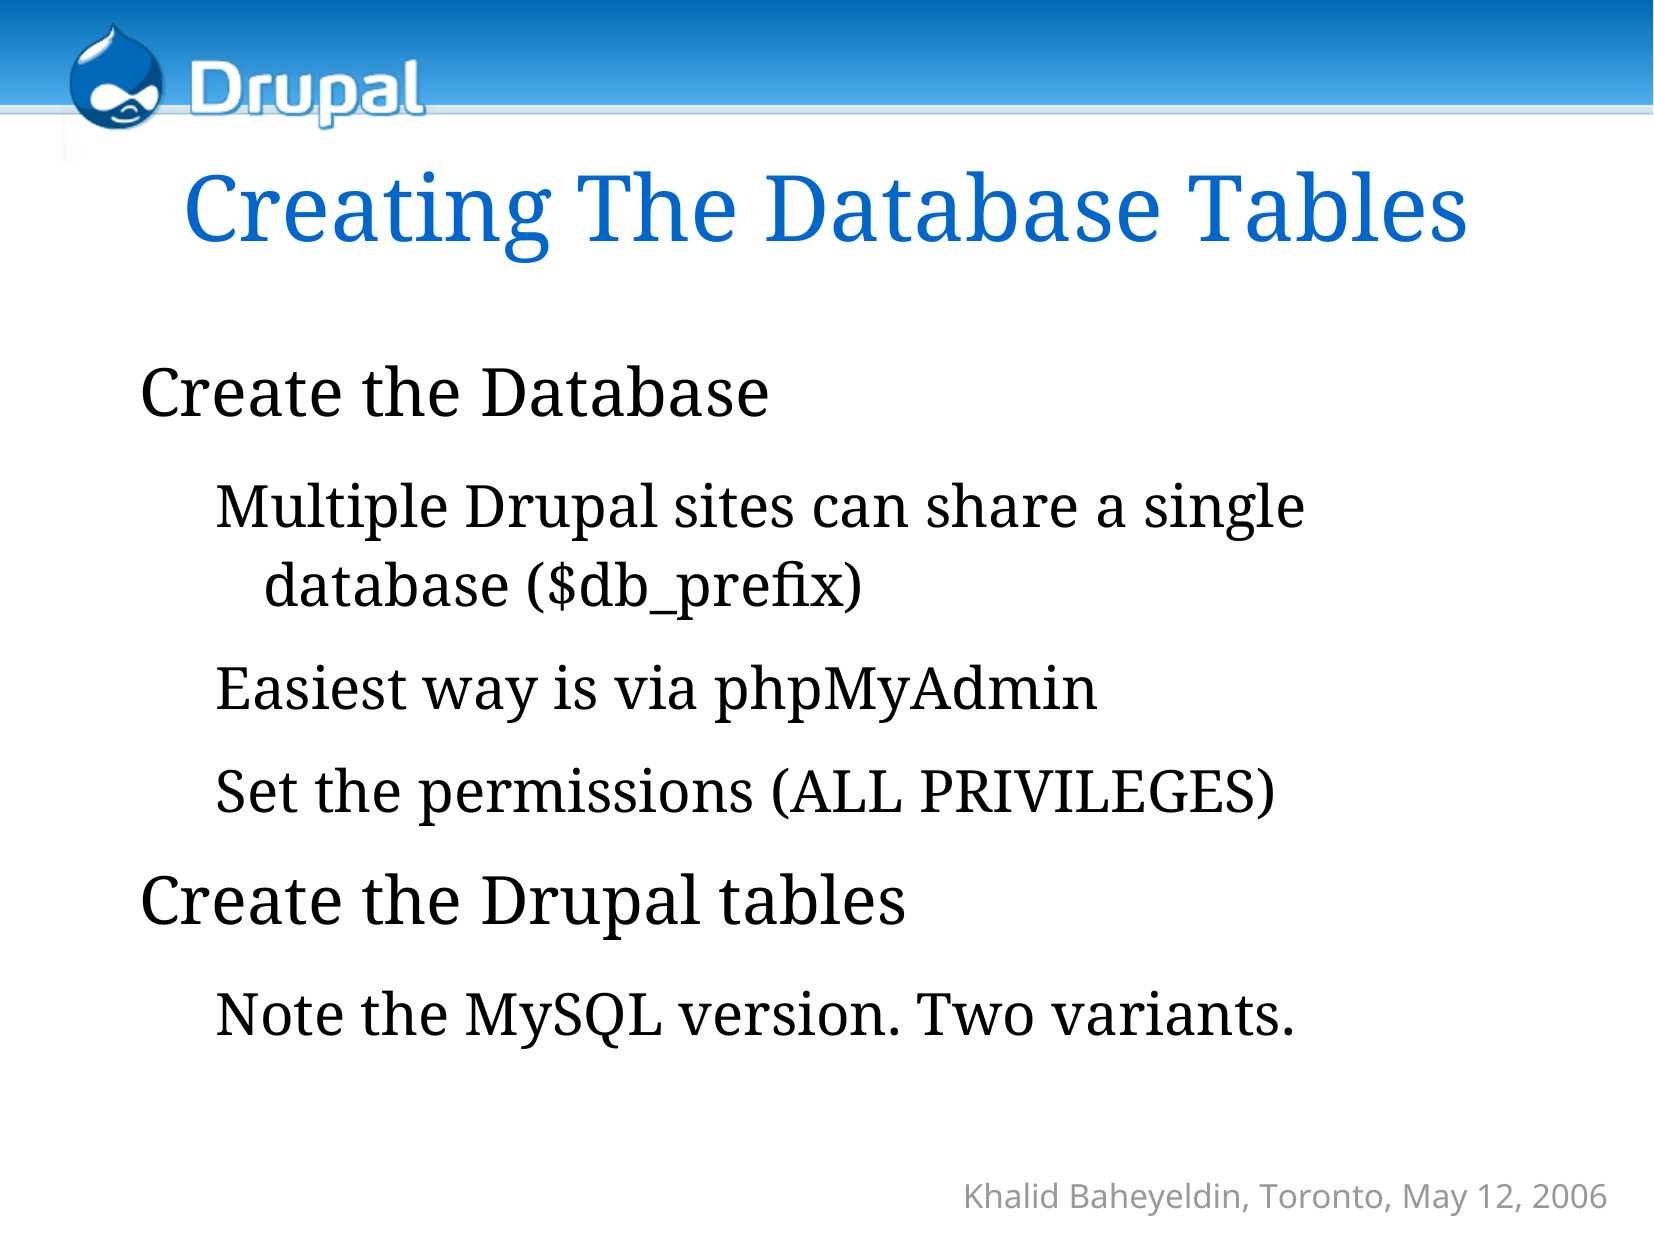

# Creating The Database Tables
Create the Database
Multiple Drupal sites can share a single database ($db_prefix)
Easiest way is via phpMyAdmin
Set the permissions (ALL PRIVILEGES)
Create the Drupal tables
Note the MySQL version. Two variants.